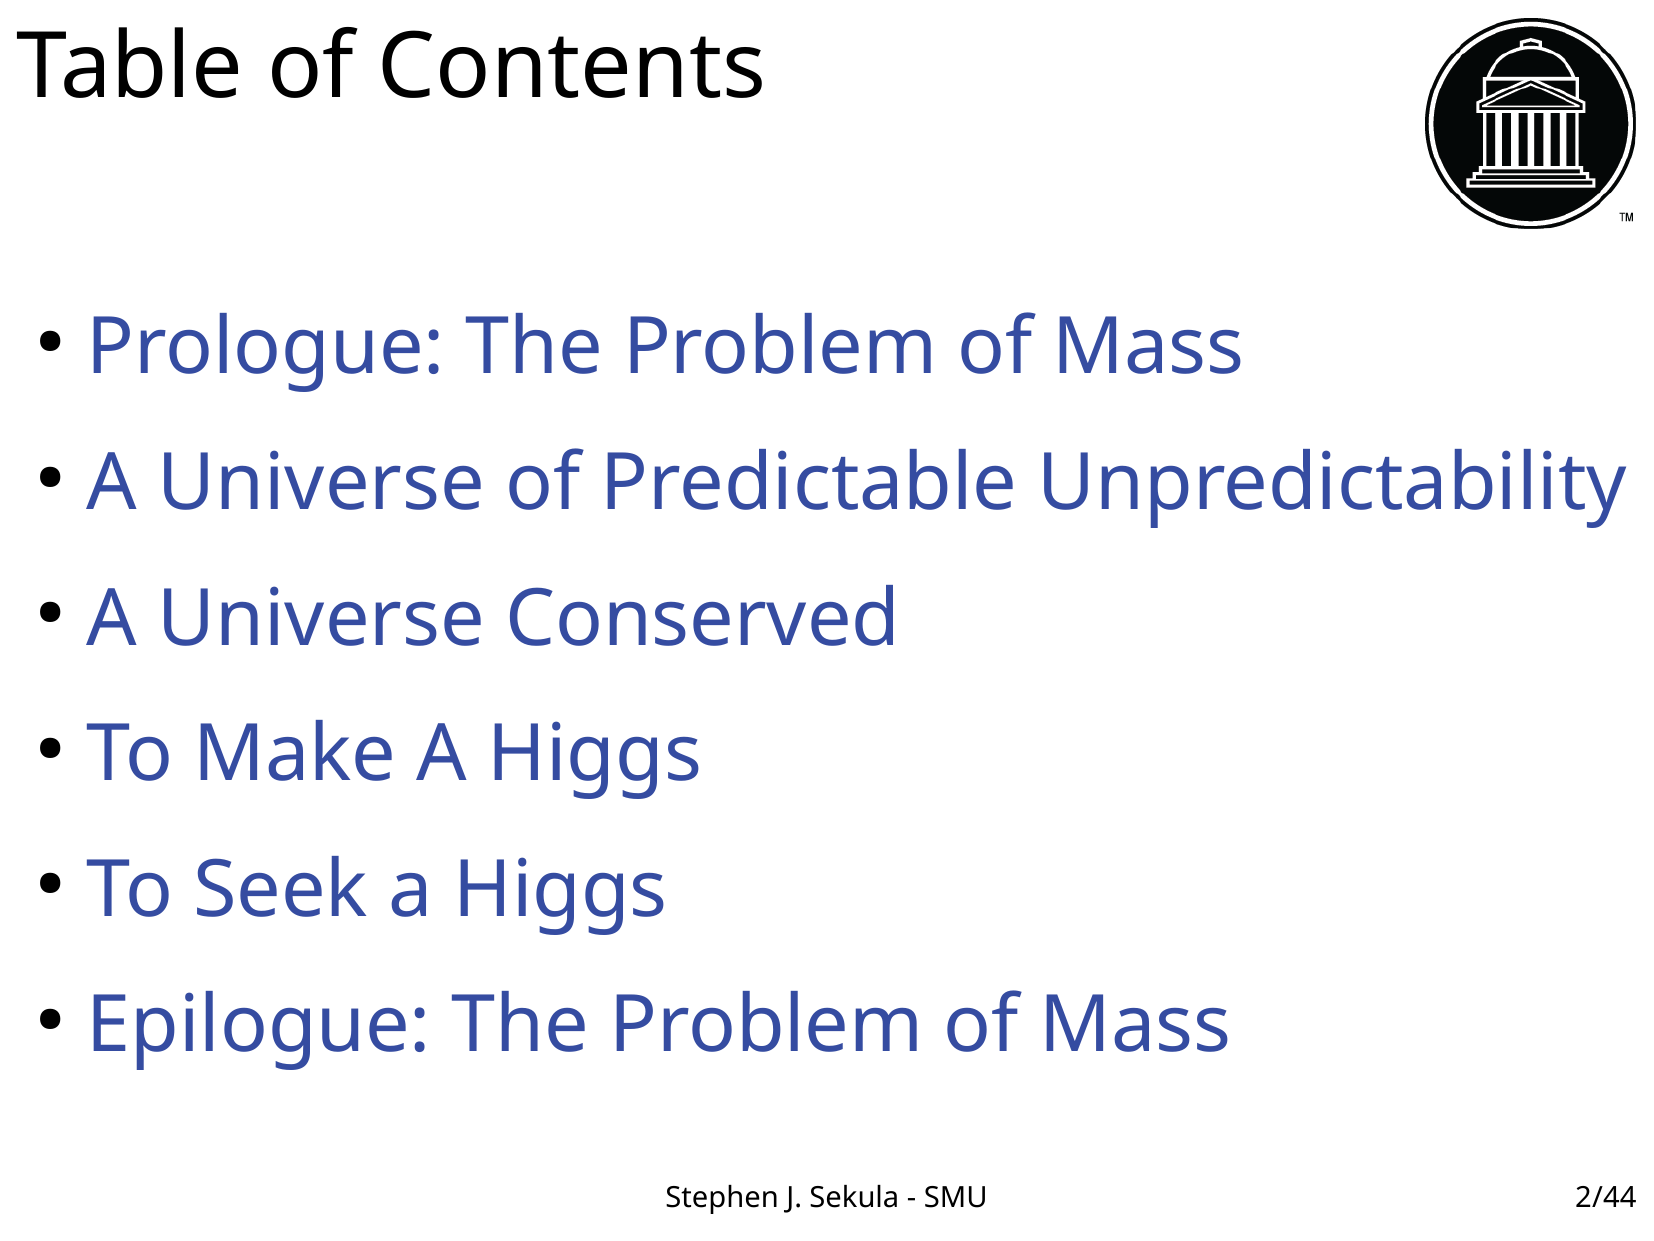

# Table of Contents
Prologue: The Problem of Mass
A Universe of Predictable Unpredictability
A Universe Conserved
To Make A Higgs
To Seek a Higgs
Epilogue: The Problem of Mass
2
Stephen J. Sekula - SMU